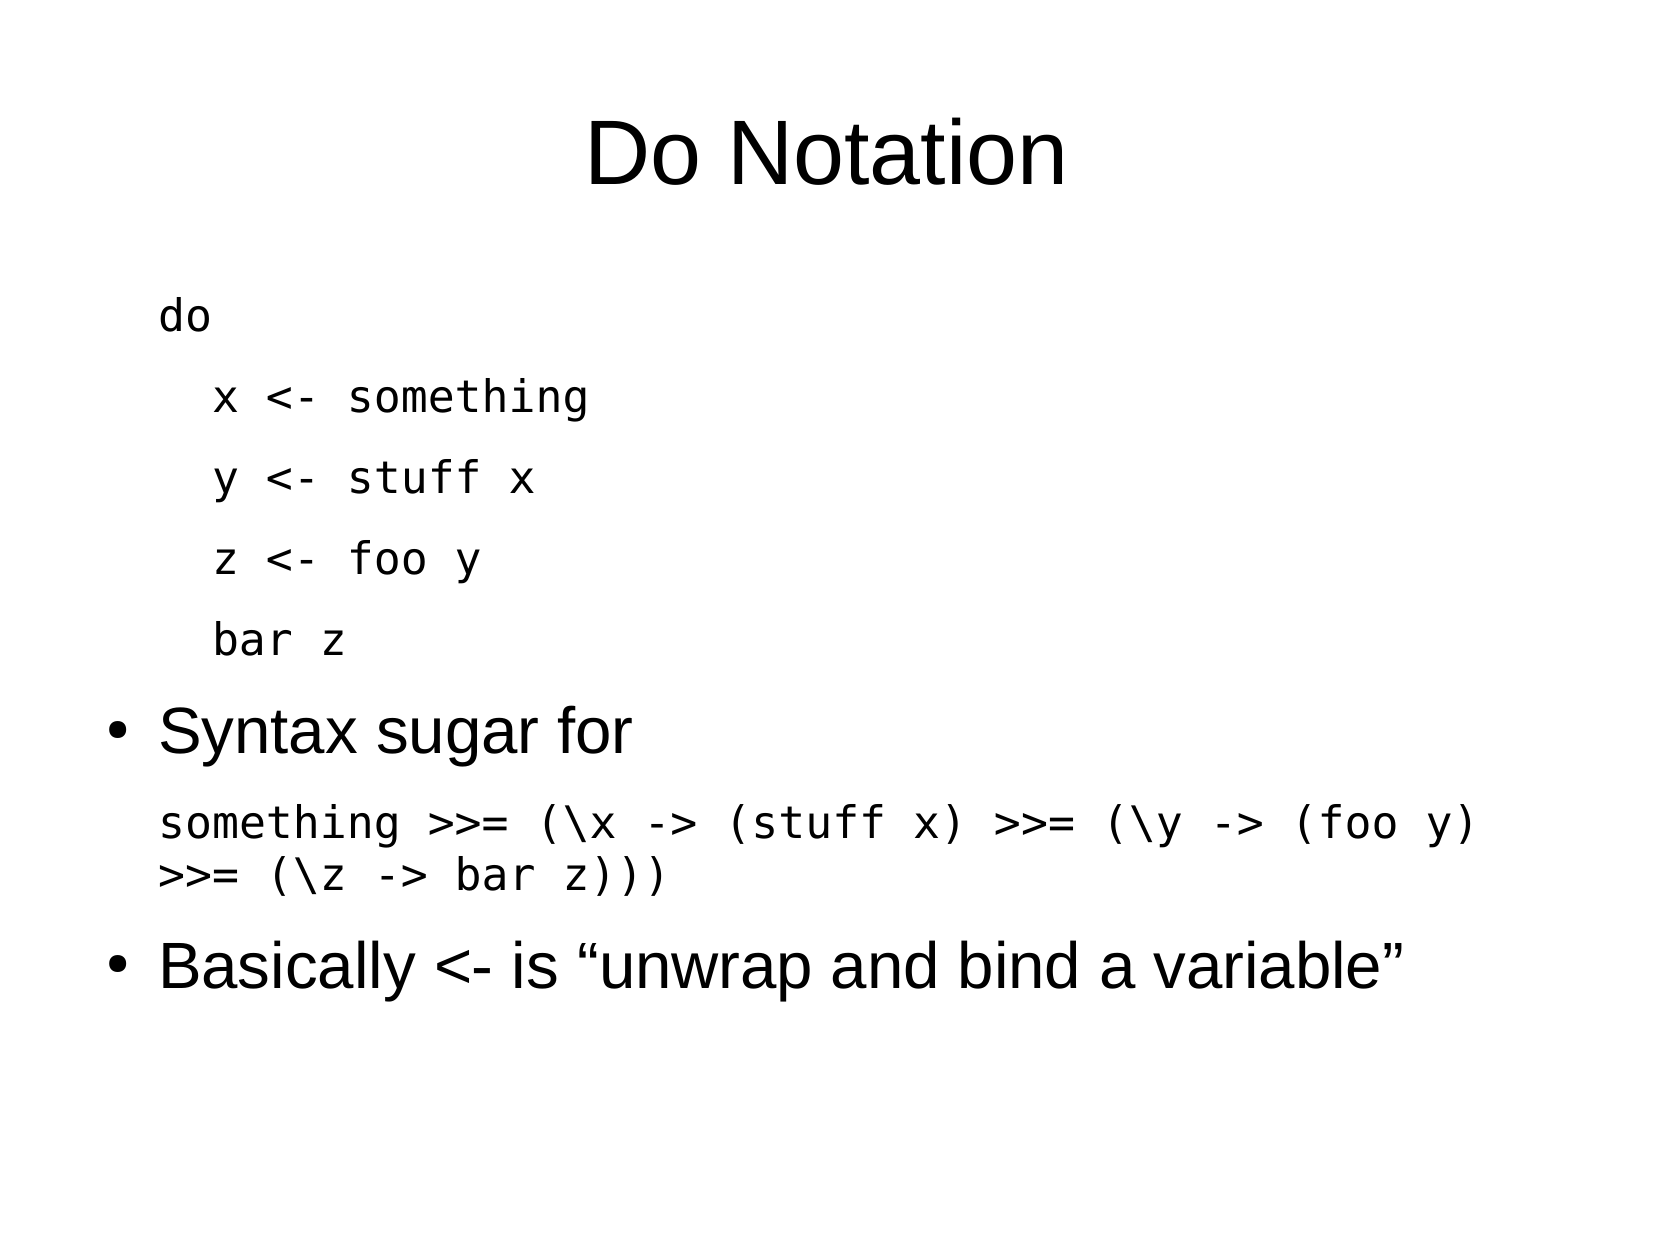

# Do Notation
do
 x <- something
 y <- stuff x
 z <- foo y
 bar z
Syntax sugar for
something >>= (\x -> (stuff x) >>= (\y -> (foo y) >>= (\z -> bar z)))
Basically <- is “unwrap and bind a variable”